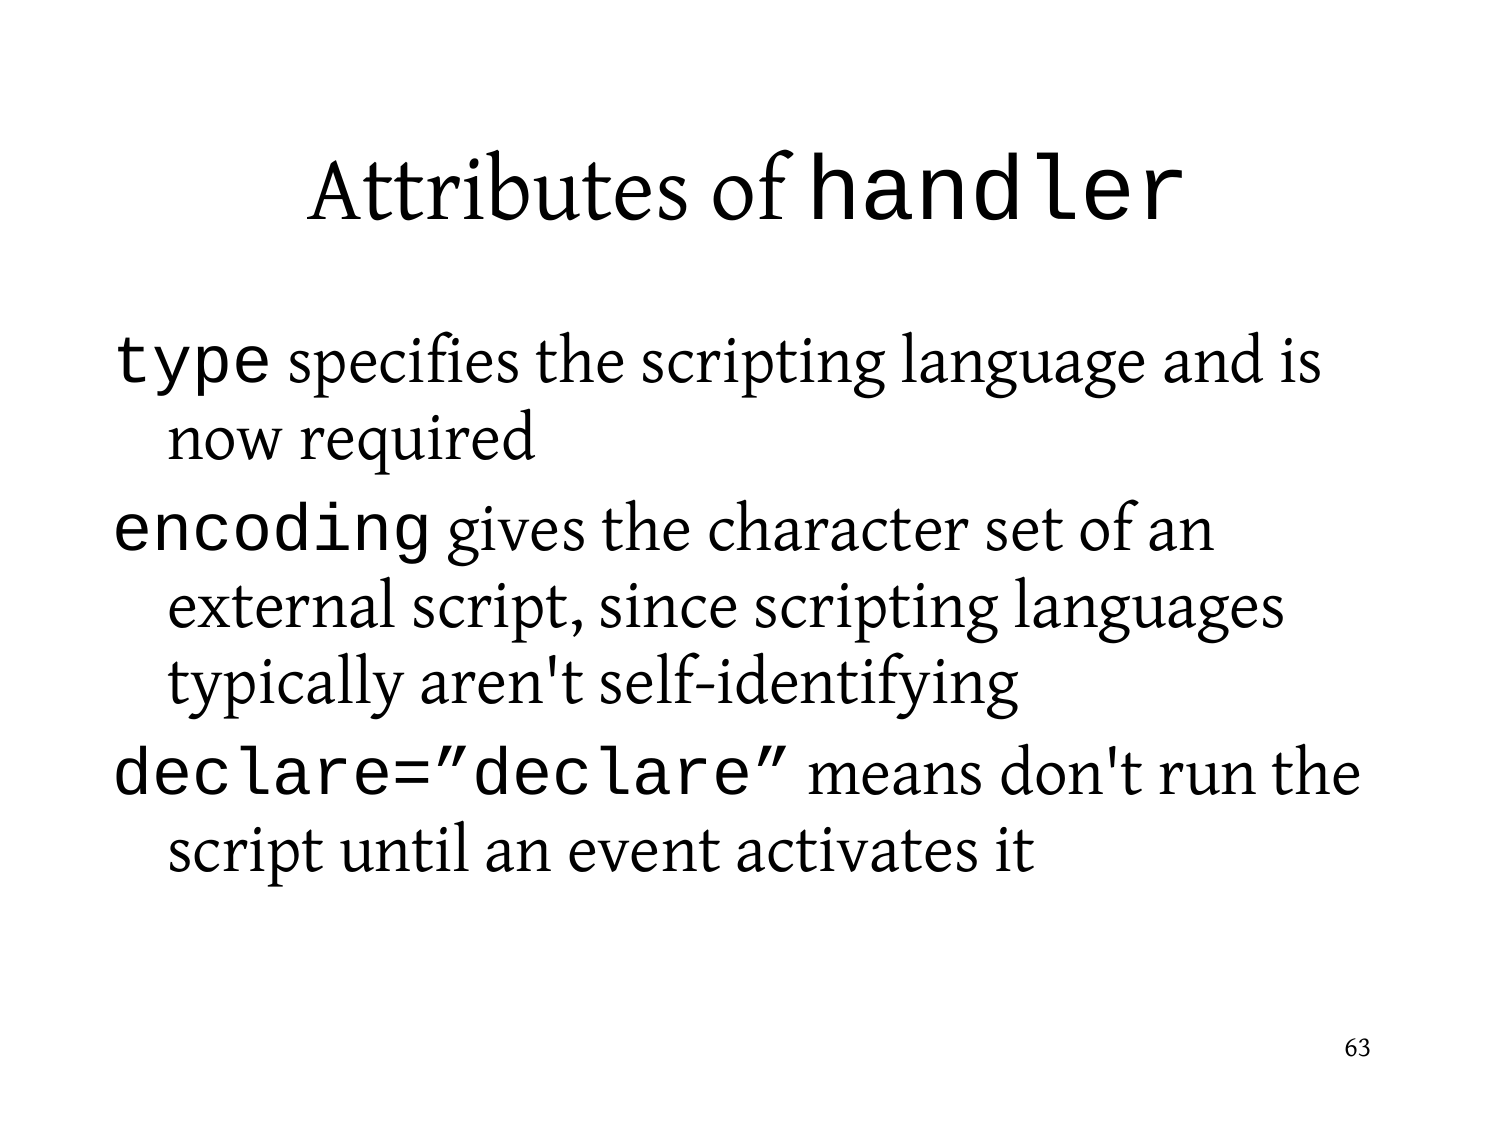

# Attributes of handler
type specifies the scripting language and is now required
encoding gives the character set of an external script, since scripting languages typically aren't self-identifying
declare=”declare” means don't run the script until an event activates it